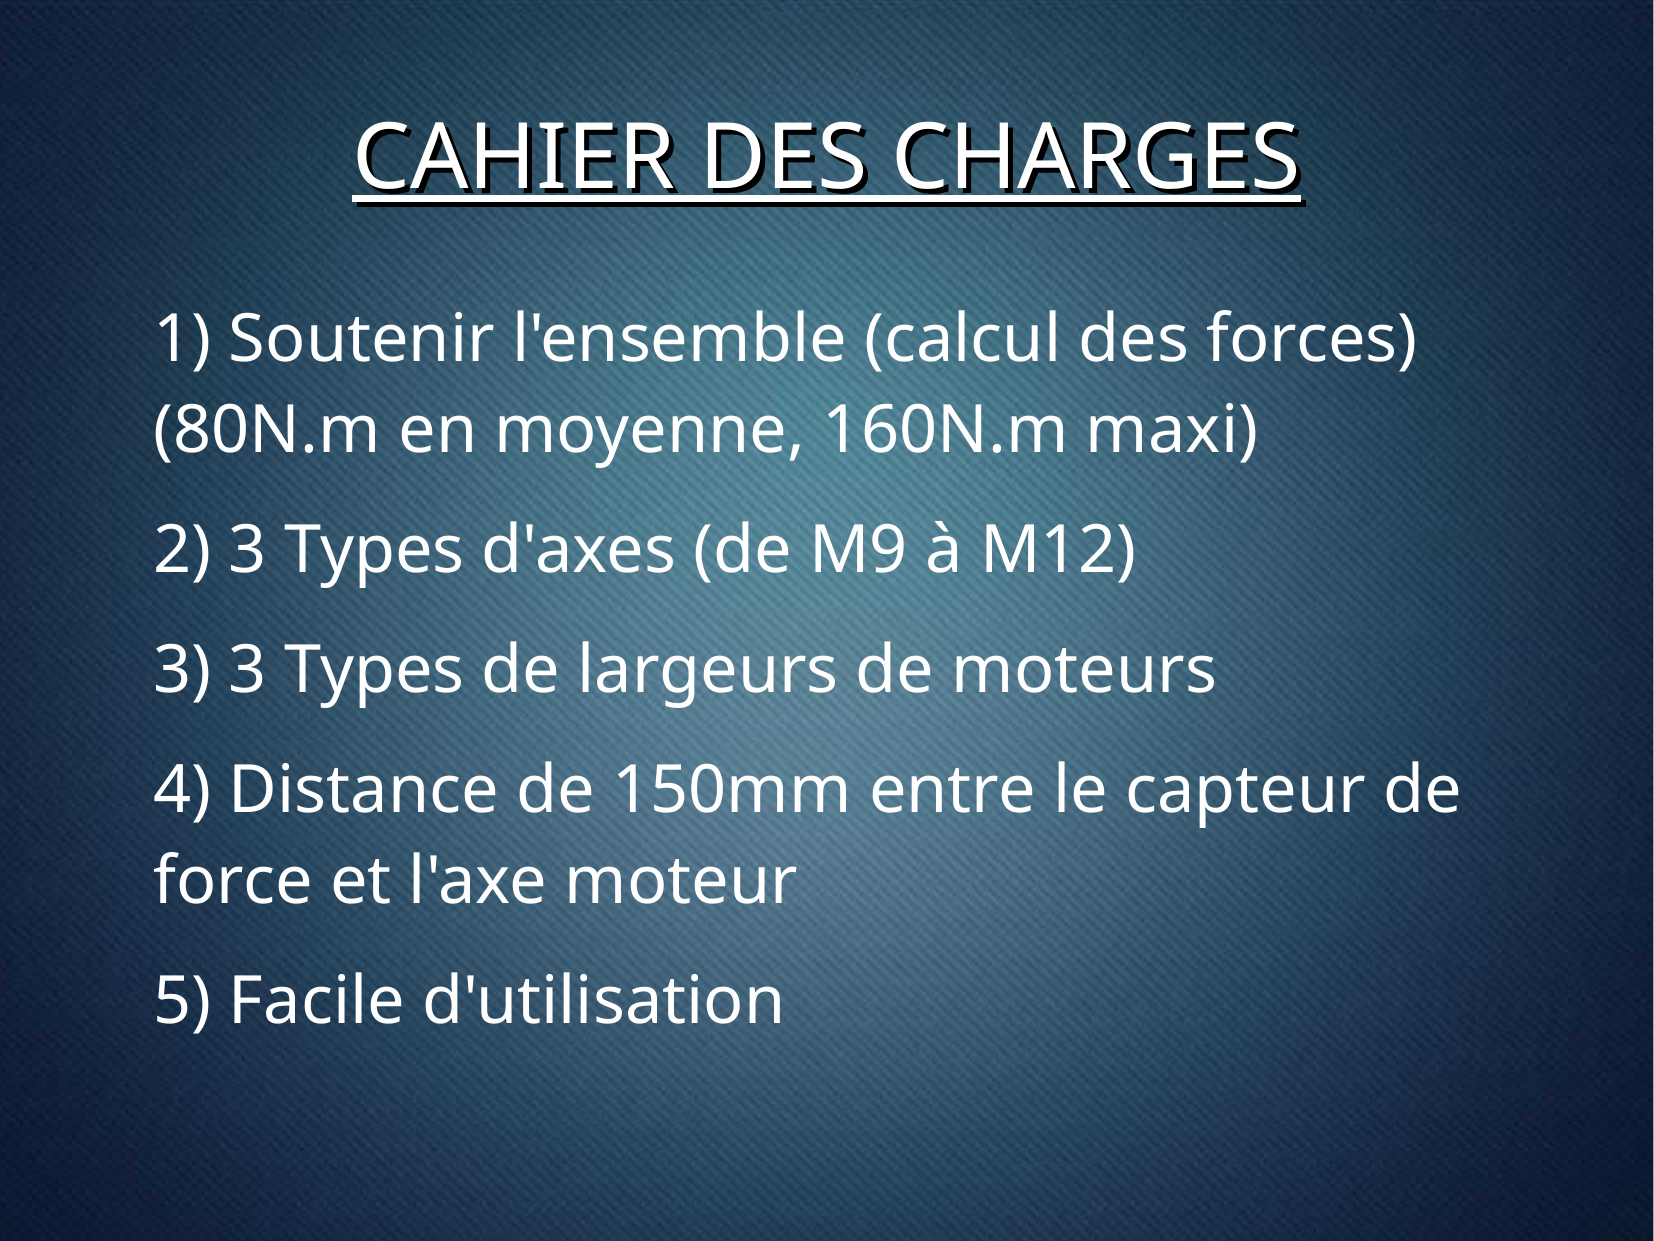

# CAHIER DES CHARGES
1) Soutenir l'ensemble (calcul des forces) (80N.m en moyenne, 160N.m maxi)
2) 3 Types d'axes (de M9 à M12)
3) 3 Types de largeurs de moteurs
4) Distance de 150mm entre le capteur de force et l'axe moteur
5) Facile d'utilisation